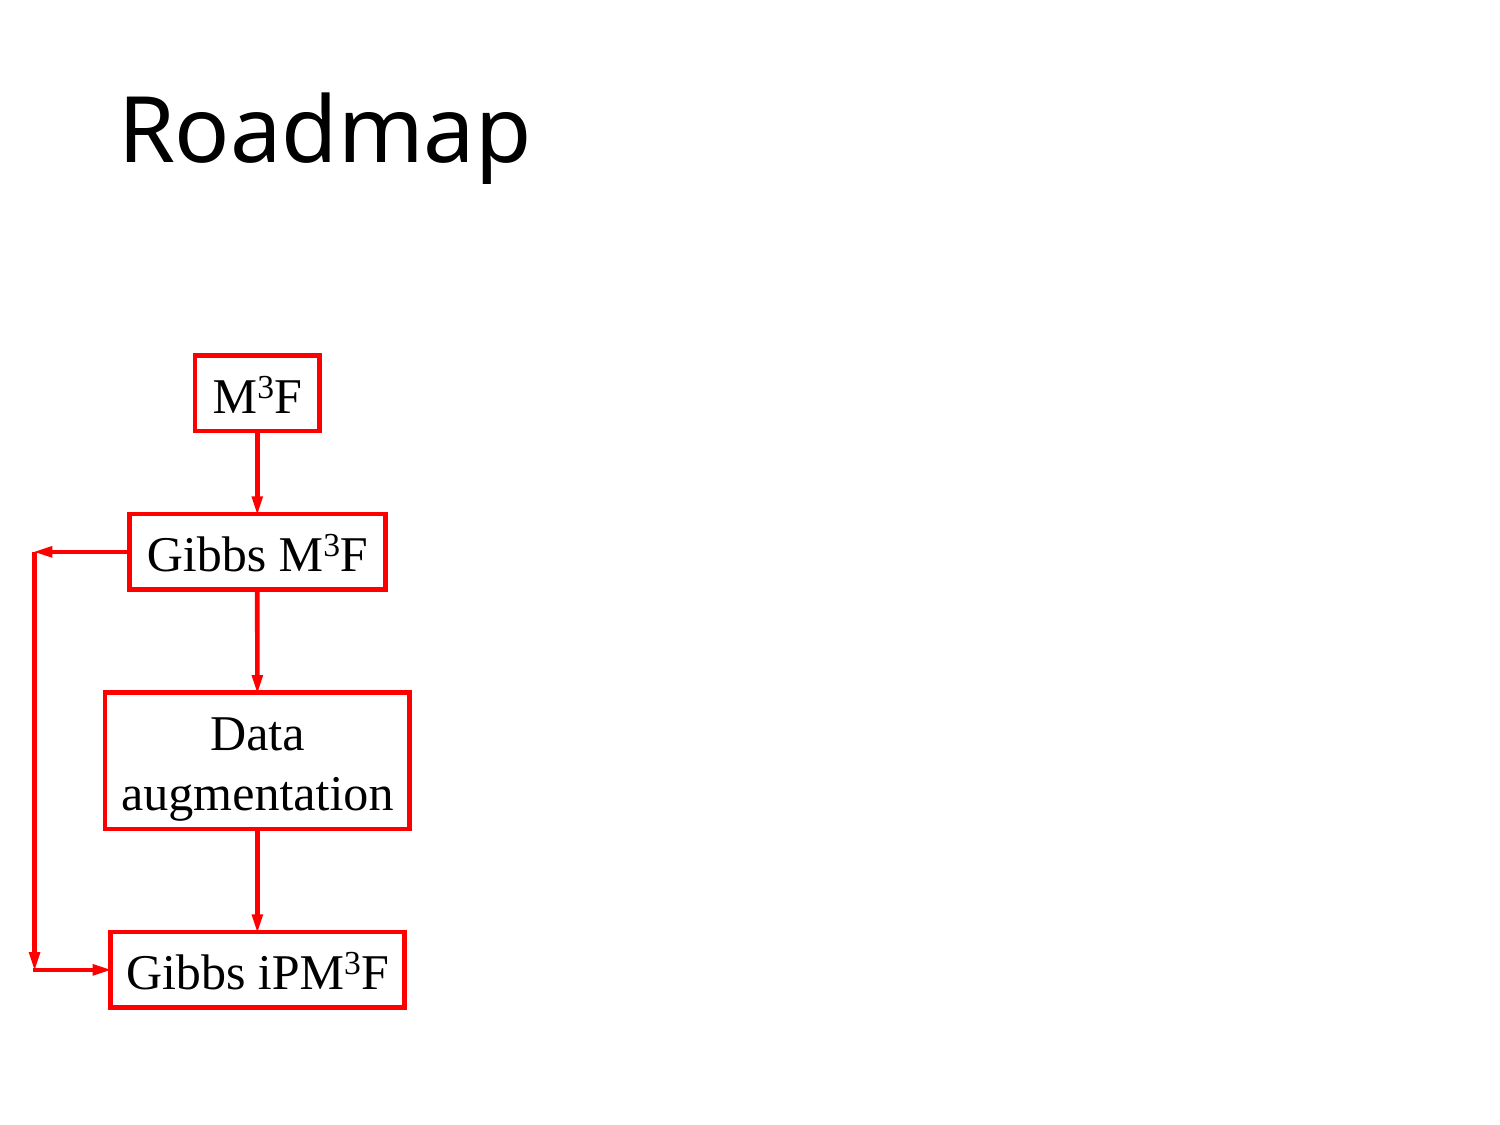

# Roadmap
M3F
Gibbs M3F
Data augmentation
Gibbs iPM3F